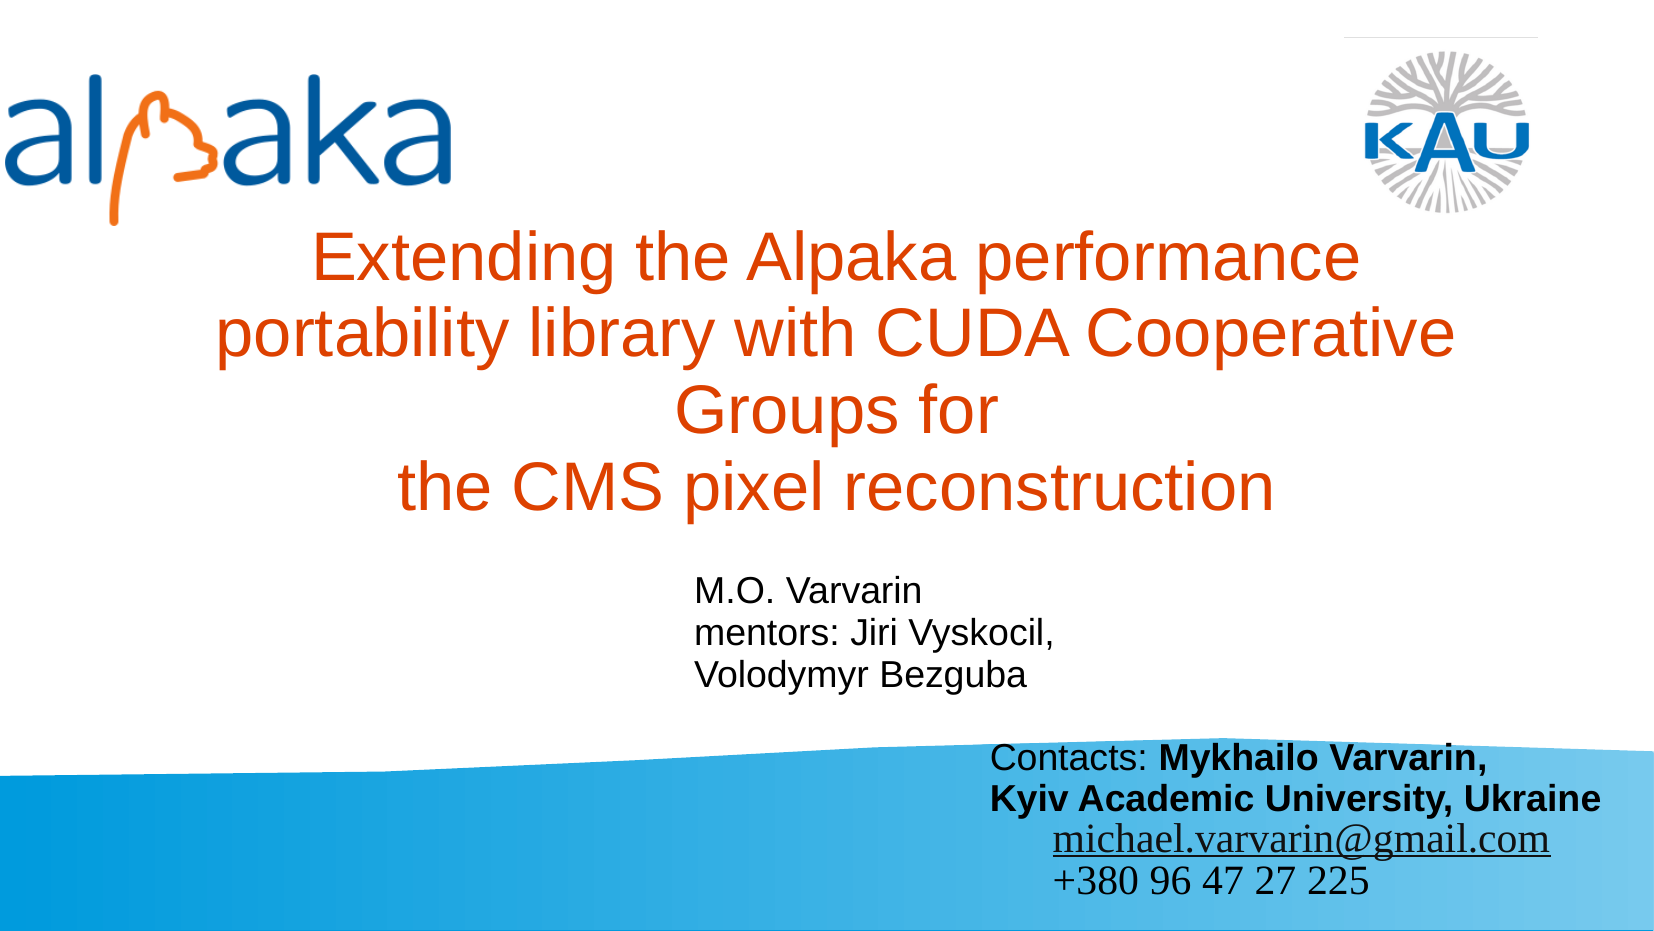

# Extending the Alpaka performance portability library with CUDA Cooperative Groups for the CMS pixel reconstruction
M.O. Varvarin
mentors: Jiri Vyskocil,
Volodymyr Bezguba
Contacts: Mykhailo Varvarin,
Kyiv Academic University, Ukraine
 michael.varvarin@gmail.com
 +380 96 47 27 225